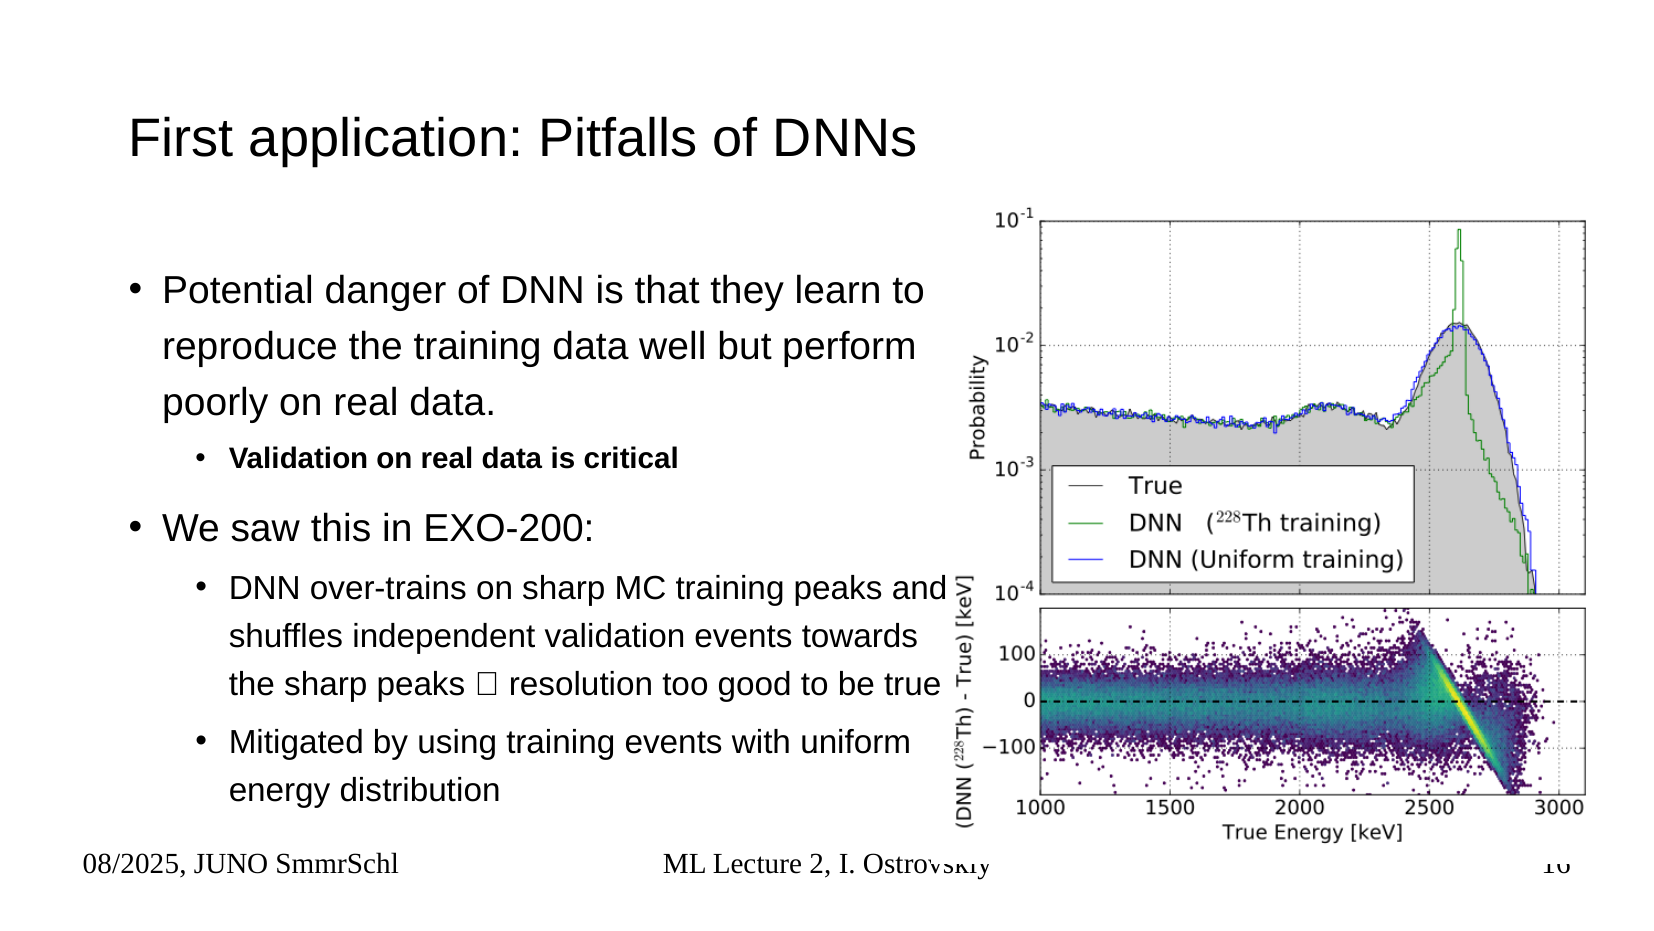

# First application: Pitfalls of DNNs
Potential danger of DNN is that they learn to reproduce the training data well but perform poorly on real data.
Validation on real data is critical
We saw this in EXO-200:
DNN over-trains on sharp MC training peaks and shuffles independent validation events towards the sharp peaks  resolution too good to be true
Mitigated by using training events with uniform energy distribution
08/2025, JUNO SmmrSchl
ML Lecture 2, I. Ostrovskiy
16